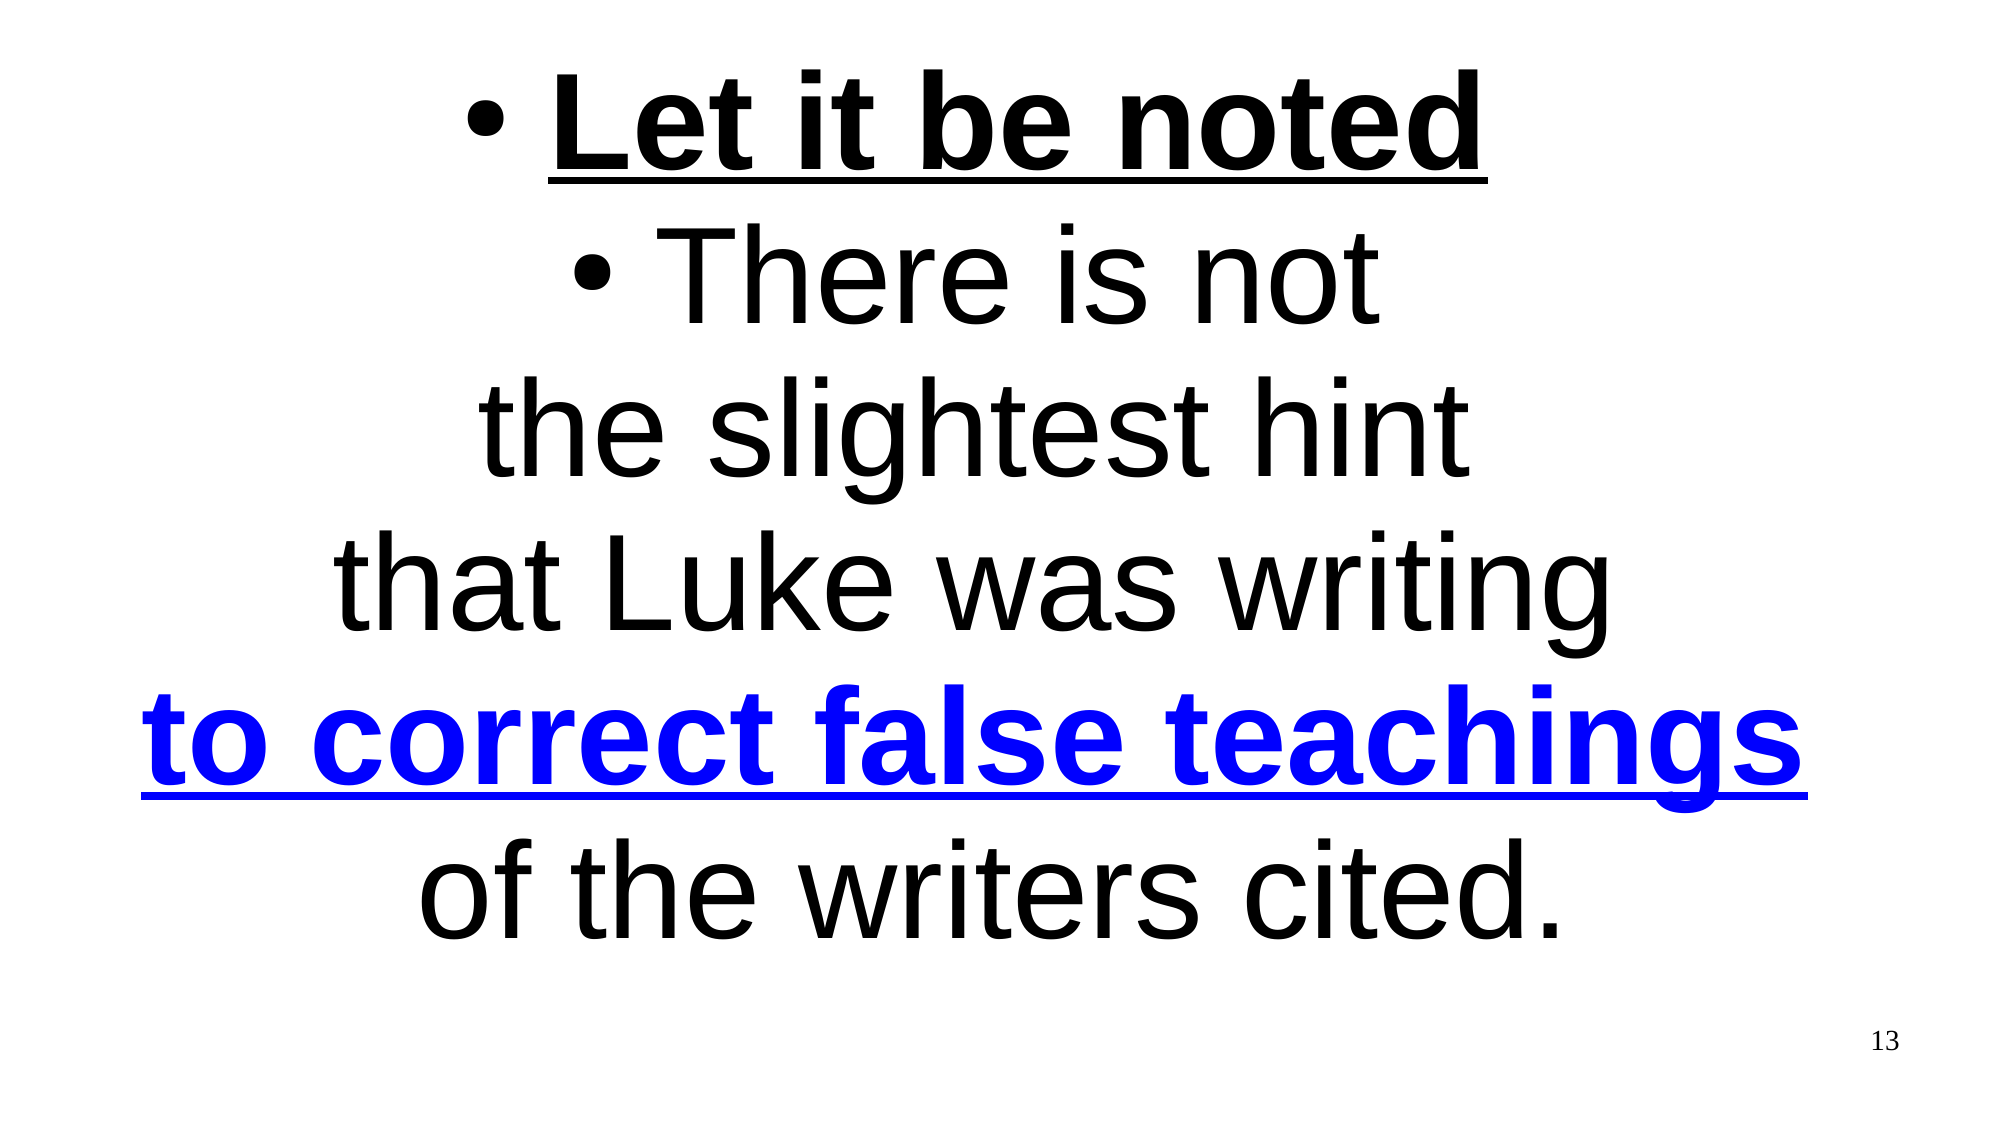

Let it be noted
 There is not
the slightest hint
that Luke was writing
to correct false teachings
of the writers cited.
13